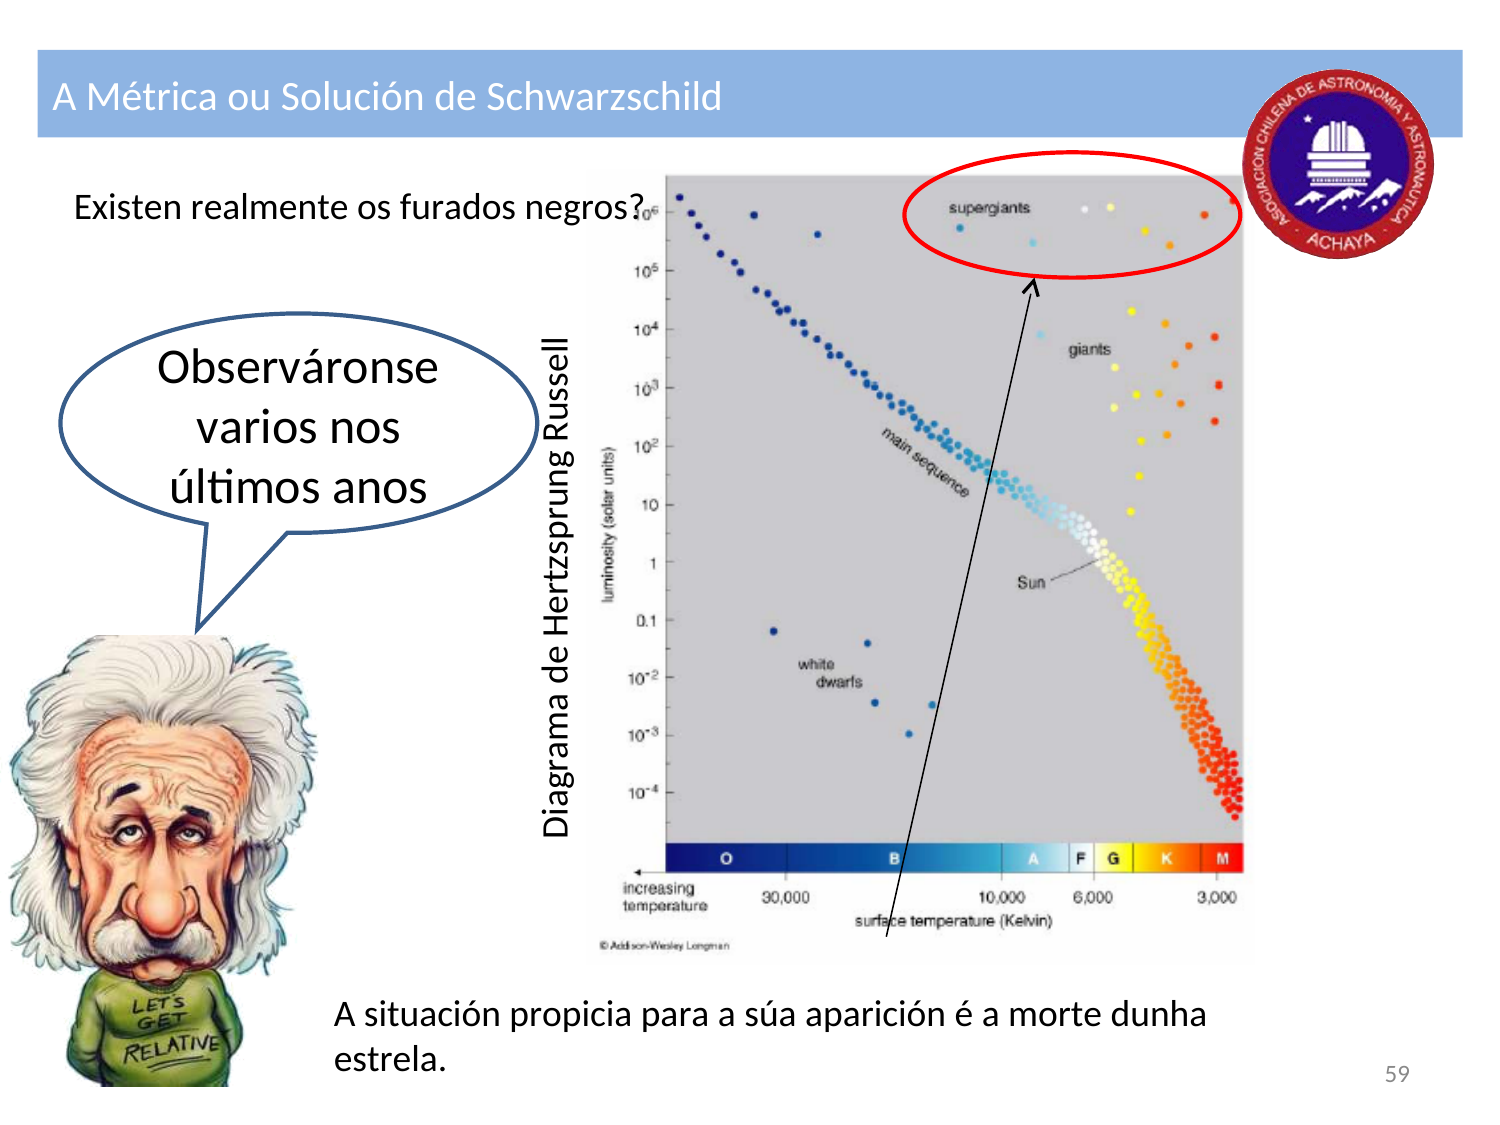

A Métrica ou Solución de Schwarzschild
Existen realmente os furados negros?
Observáronse varios nos últimos anos
Diagrama de Hertzsprung Russell
A situación propicia para a súa aparición é a morte dunha estrela.